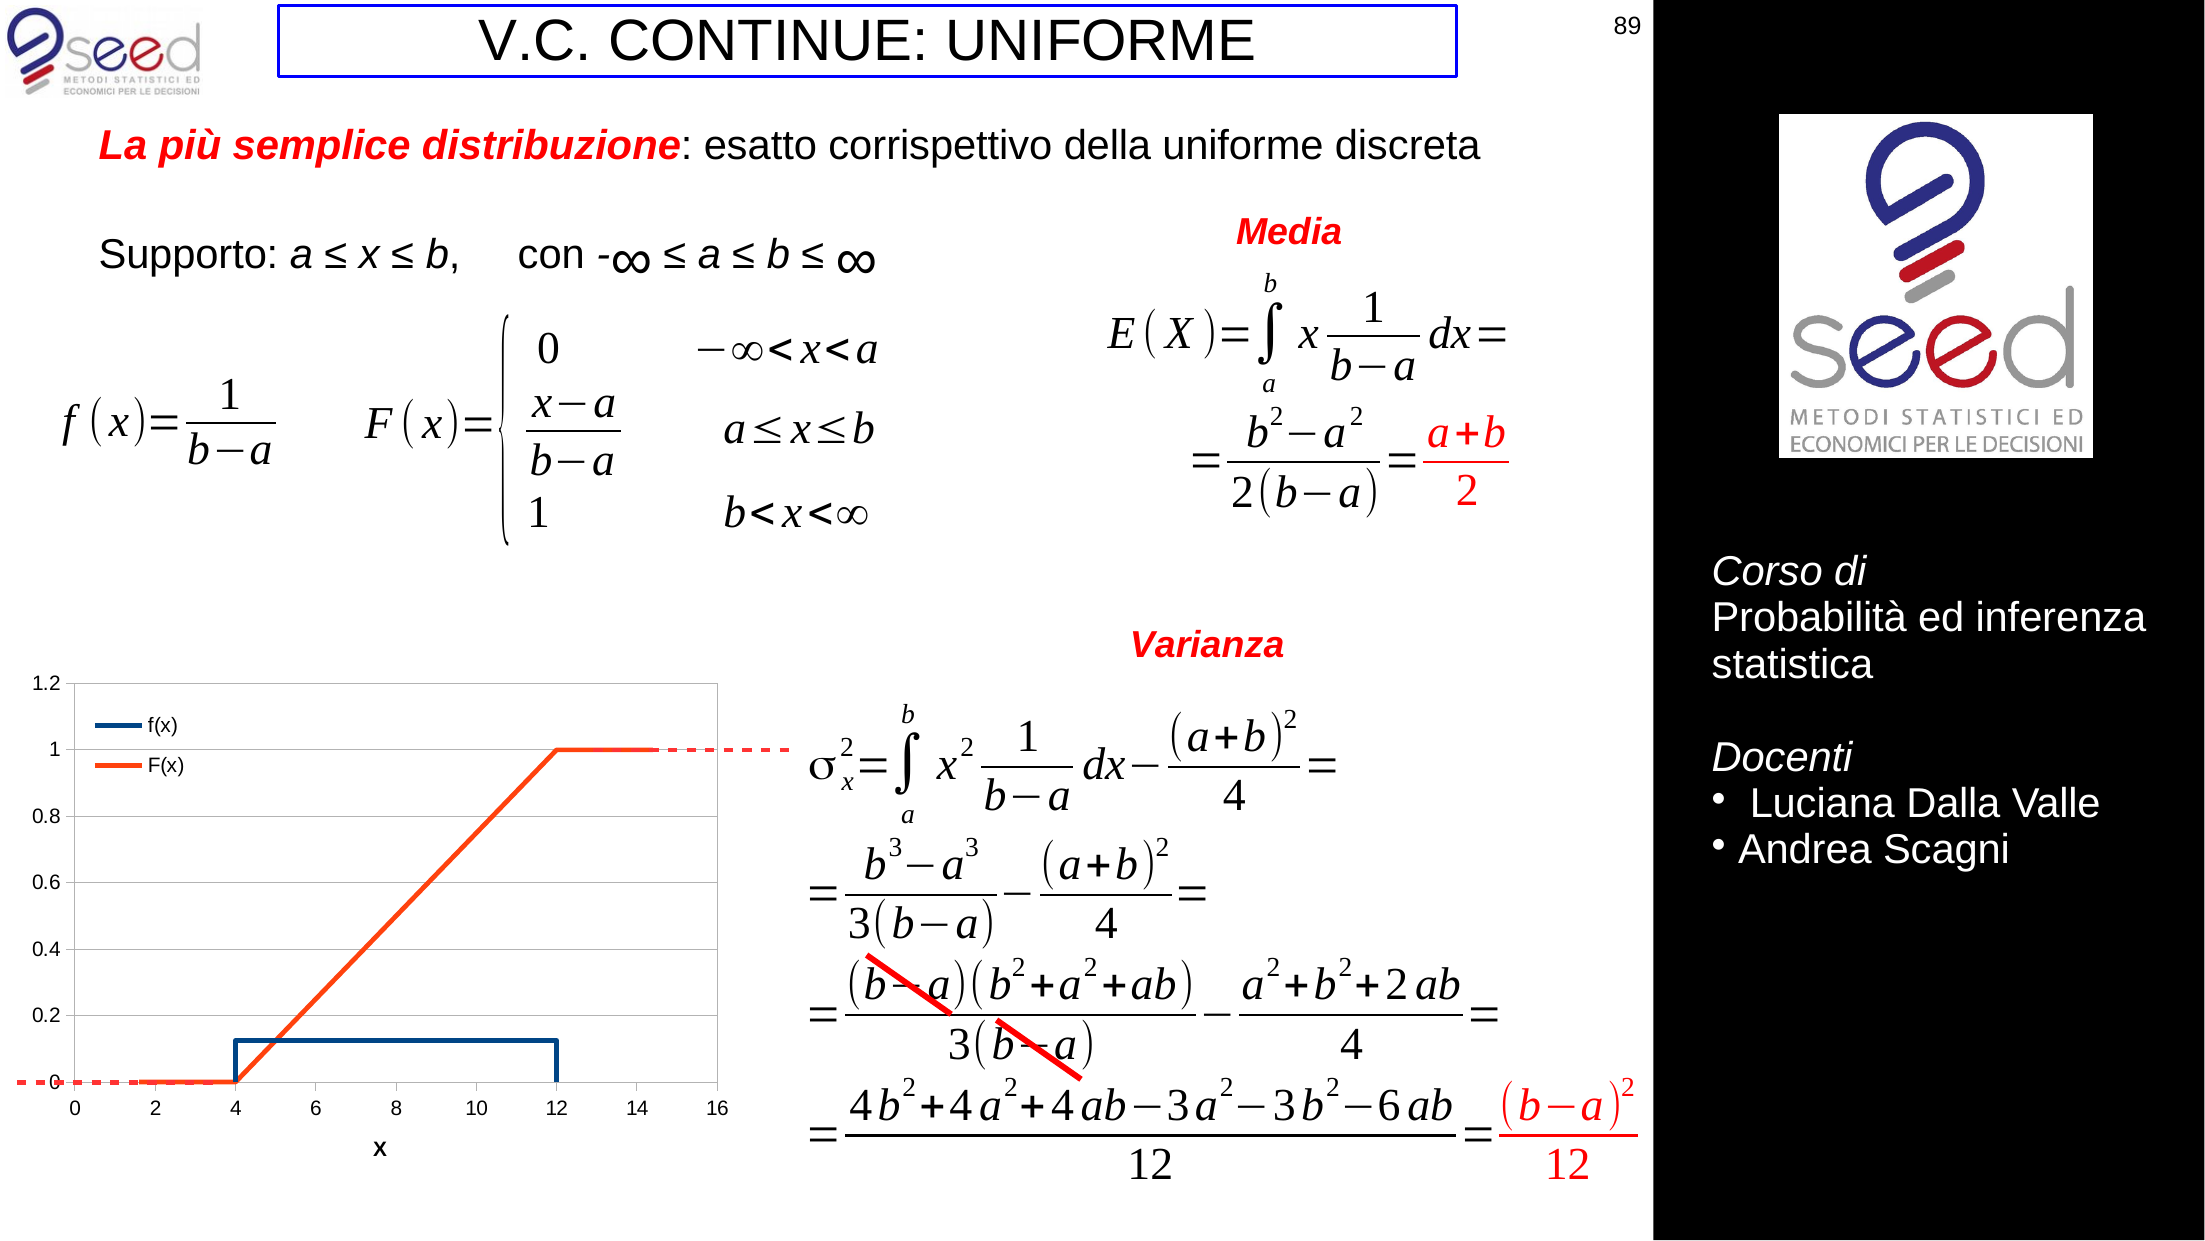

V.C. CONTINUE: UNIFORME
La più semplice distribuzione: esatto corrispettivo della uniforme discreta
Supporto: a ≤ x ≤ b, con -∞ ≤ a ≤ b ≤ ∞
Media
Varianza
### Chart
| Category | f(x) | F(x) |
|---|---|---|